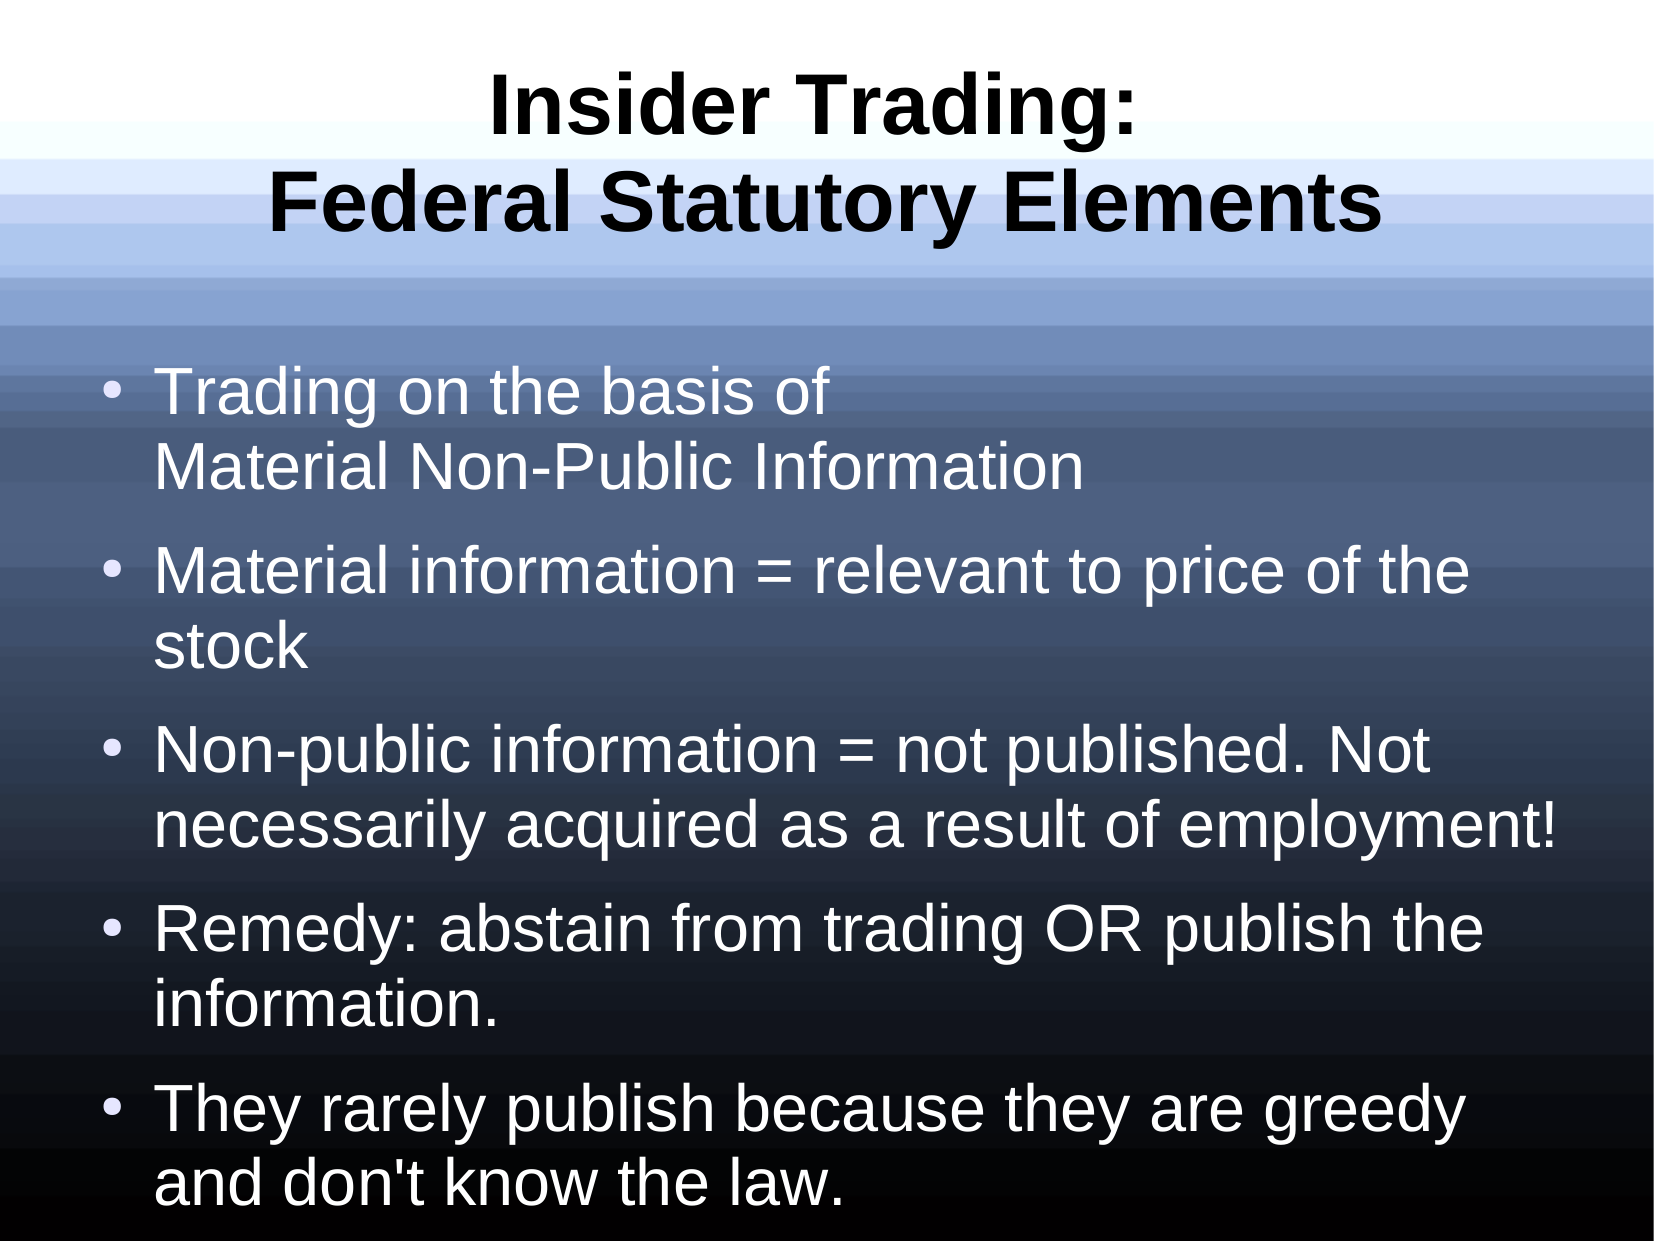

# Insider Trading: Federal Statutory Elements
Trading on the basis of
Material Non-Public Information
Material information = relevant to price of the stock
Non-public information = not published. Not necessarily acquired as a result of employment!
Remedy: abstain from trading OR publish the information.
They rarely publish because they are greedy and don't know the law.